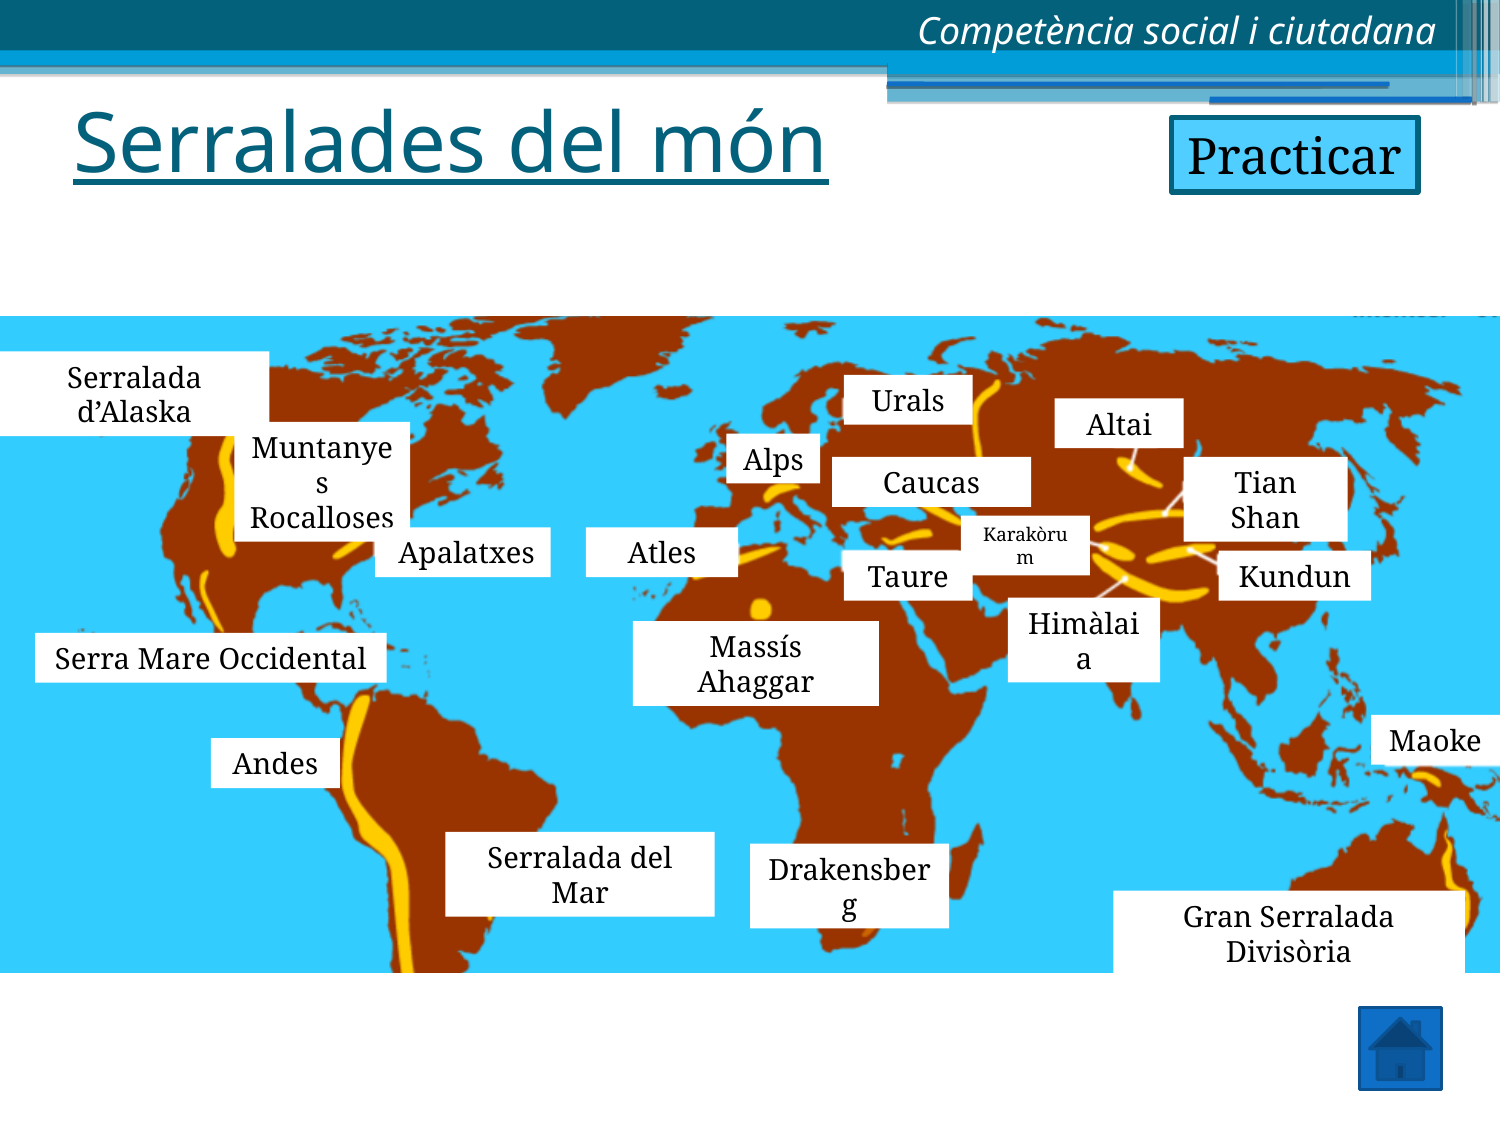

Competència social i ciutadana
Serralades del món
Practicar
Serralada d’Alaska
Urals
Altai
Muntanyes Rocalloses
Alps
Caucas
Tian Shan
Karakòrum
 Apalatxes
Atles
Taure
Kundun
Himàlaia
Massís Ahaggar
Serra Mare Occidental
Maoke
Andes
Serralada del Mar
Drakensberg
Gran Serralada Divisòria